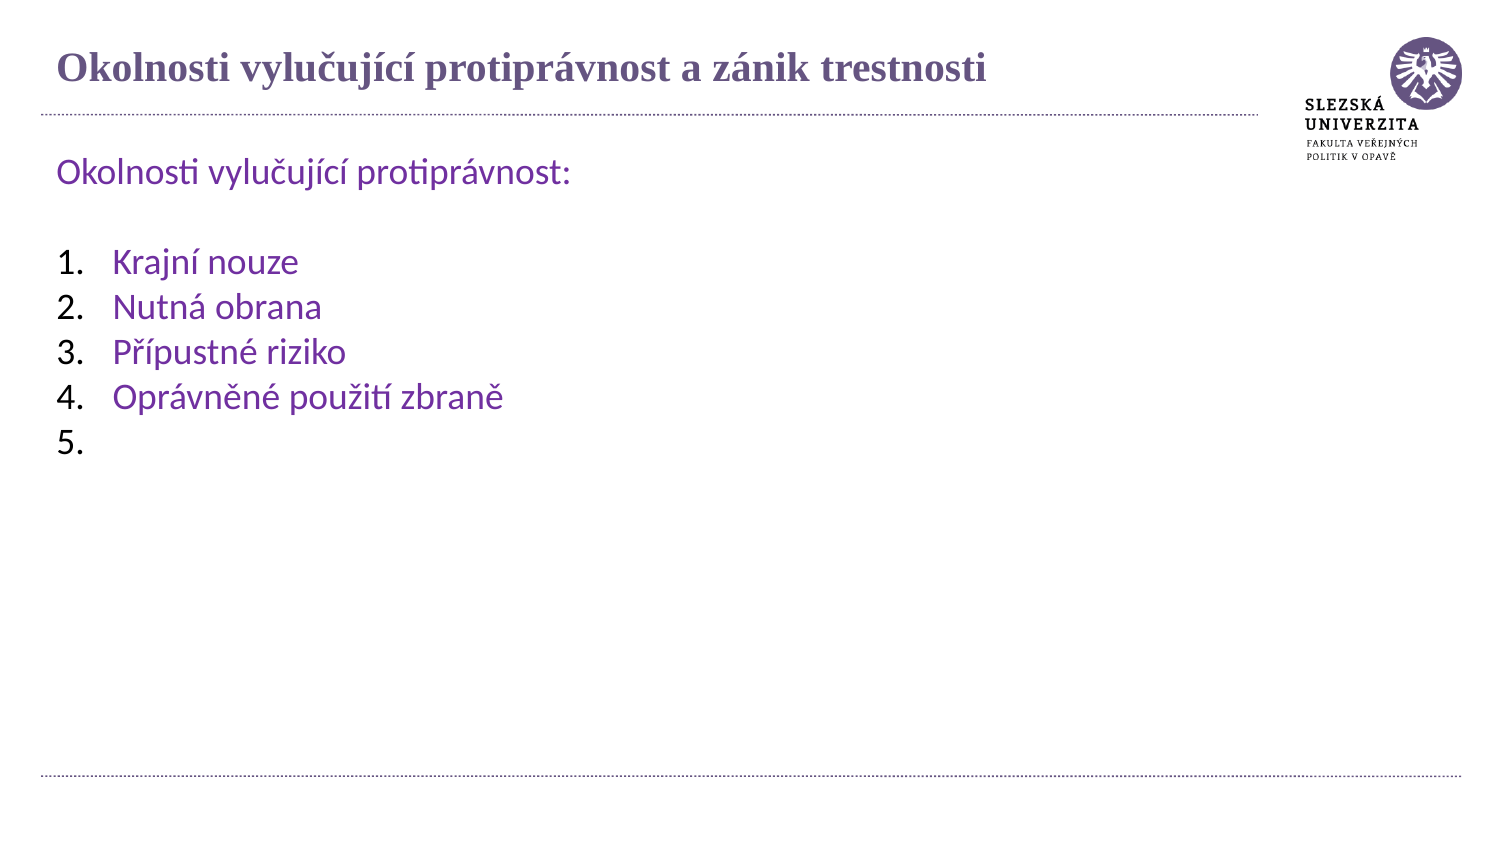

# Okolnosti vylučující protiprávnost a zánik trestnosti
Okolnosti vylučující protiprávnost:
Krajní nouze
Nutná obrana
Přípustné riziko
Oprávněné použití zbraně